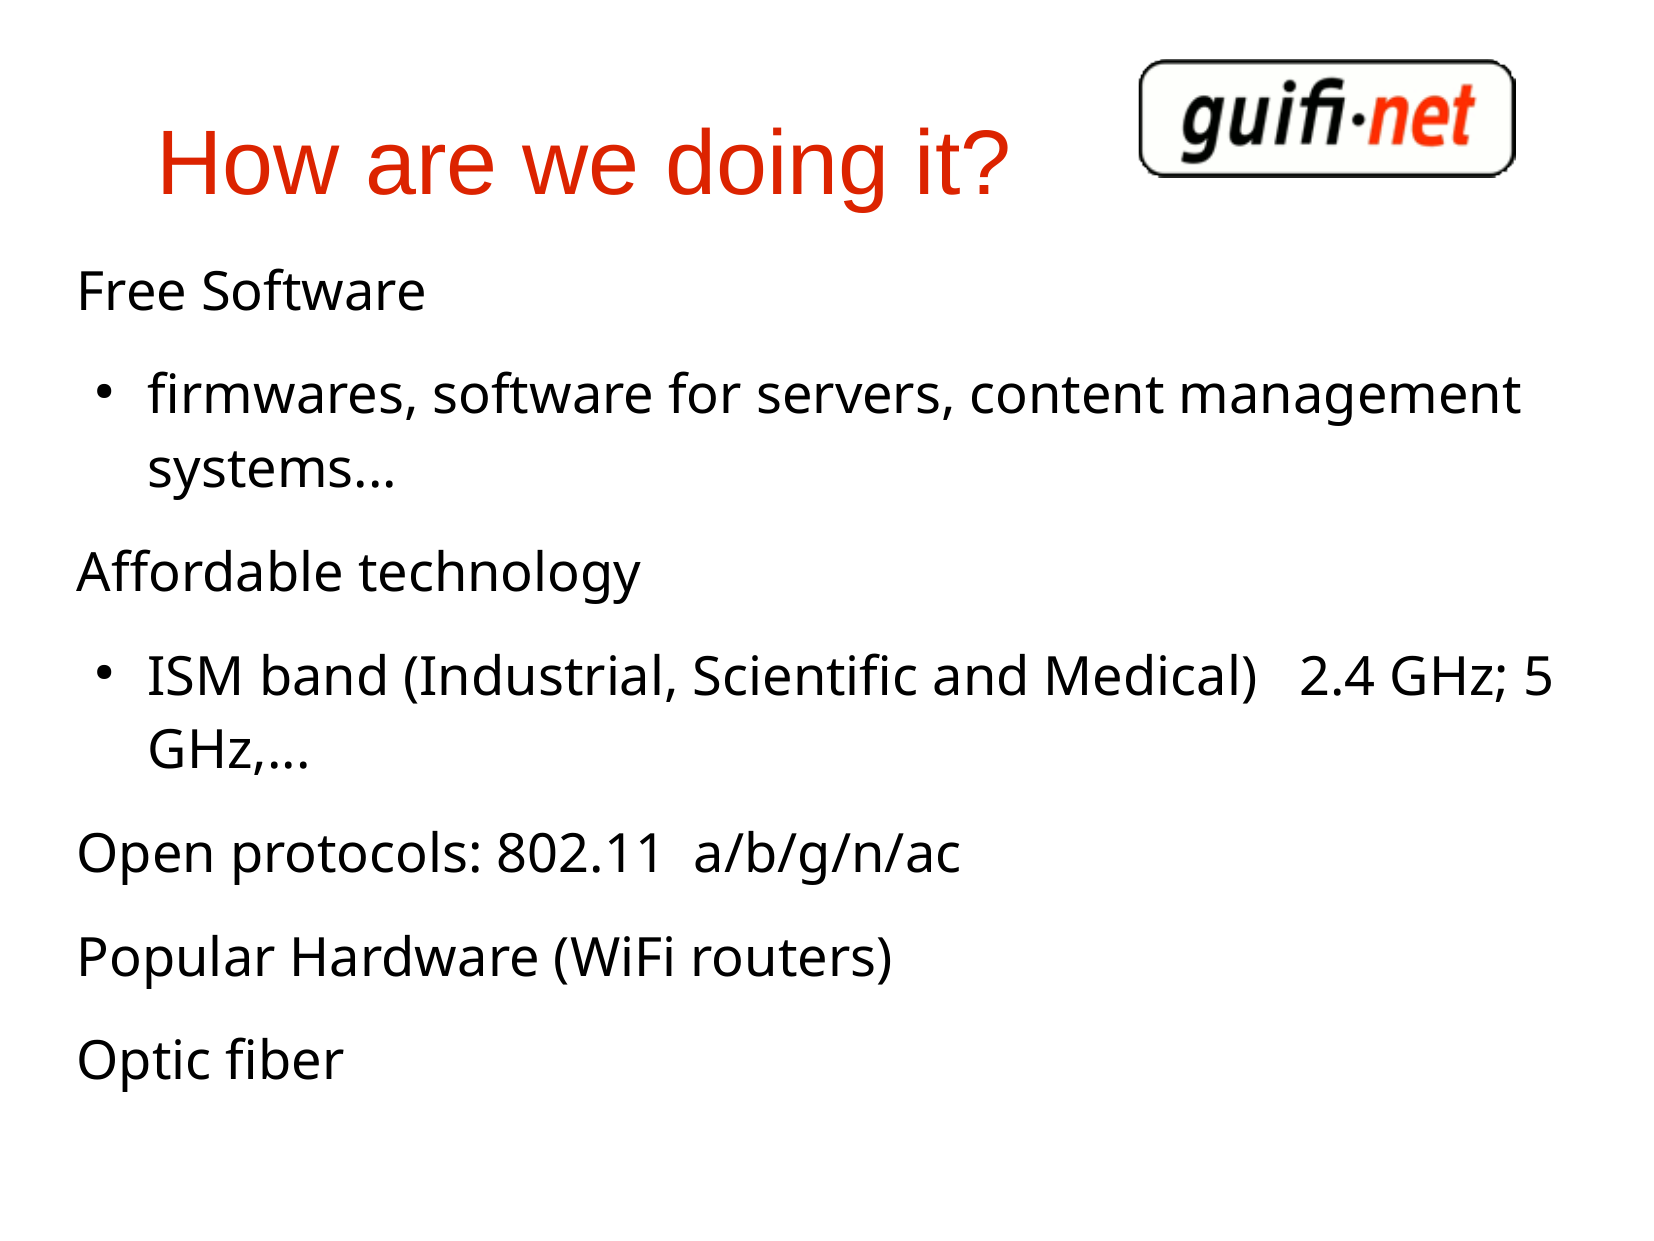

# How are we doing it?
Free Software
firmwares, software for servers, content management systems...
Affordable technology
ISM band (Industrial, Scientific and Medical) 2.4 GHz; 5 GHz,...
Open protocols: 802.11 a/b/g/n/ac
Popular Hardware (WiFi routers)
Optic fiber